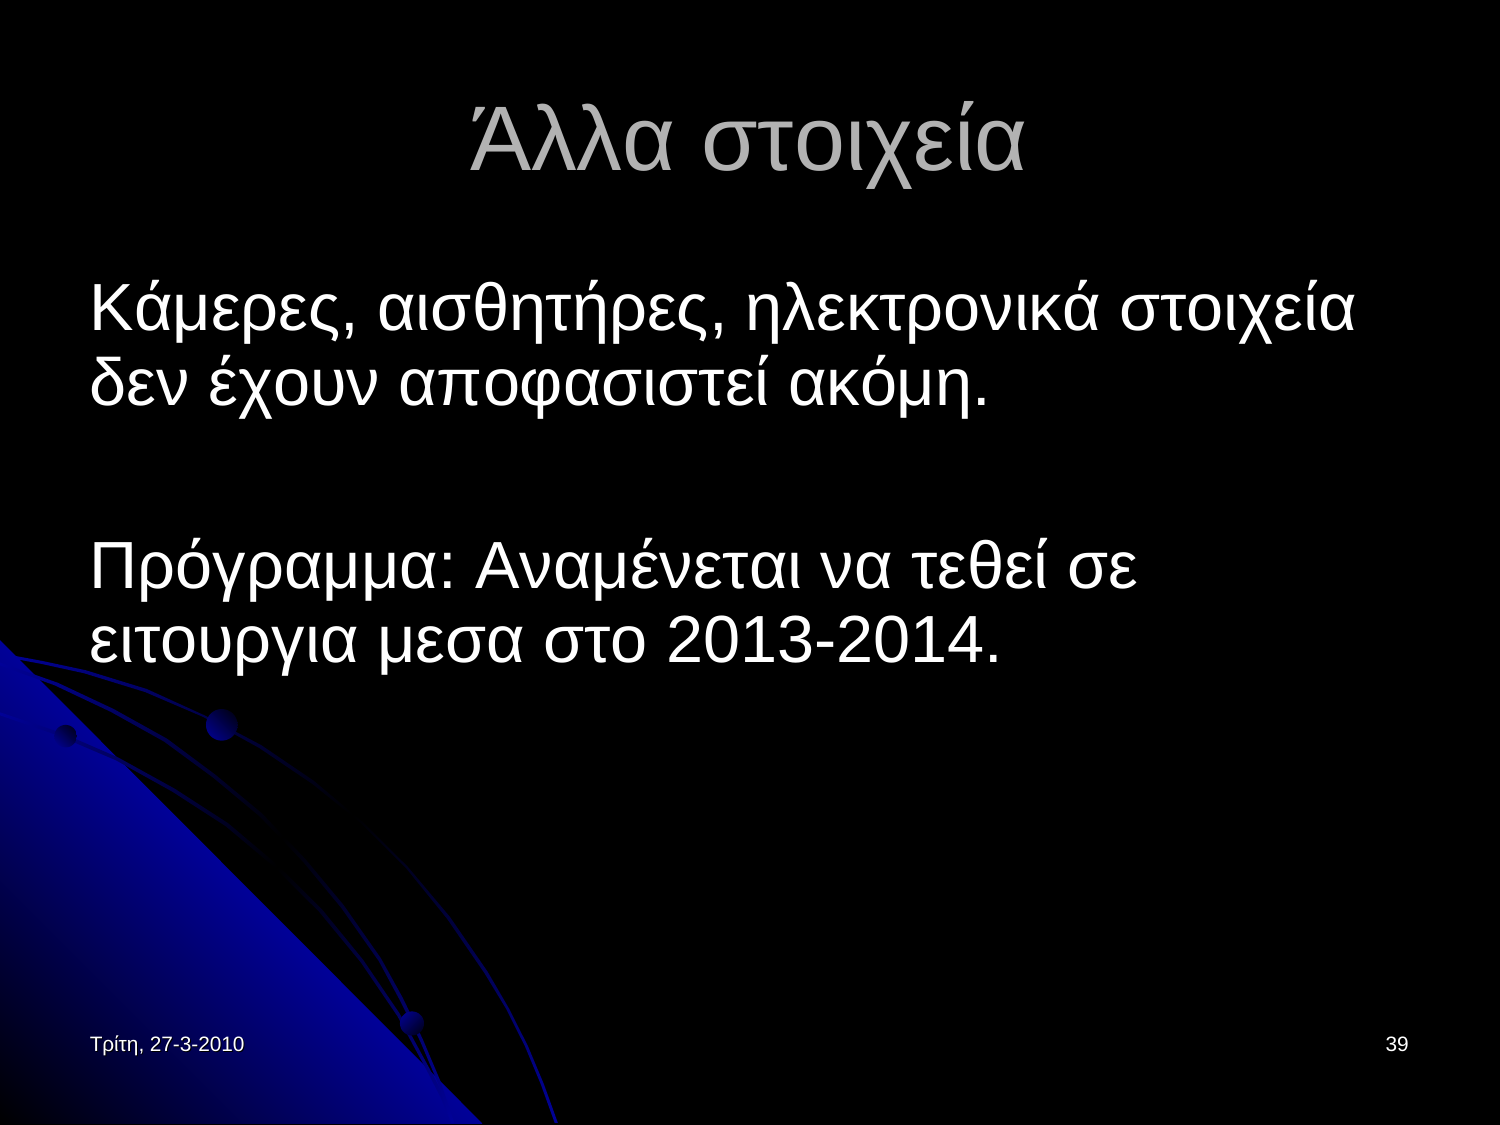

# Άλλα στοιχεία
Κάμερες, αισθητήρες, ηλεκτρονικά στοιχεία δεν έχουν αποφασιστεί ακόμη.
Πρόγραμμα: Αναμένεται να τεθεί σε ειτουργια μεσα στο 2013-2014.
Τρίτη, 27-3-2010
39